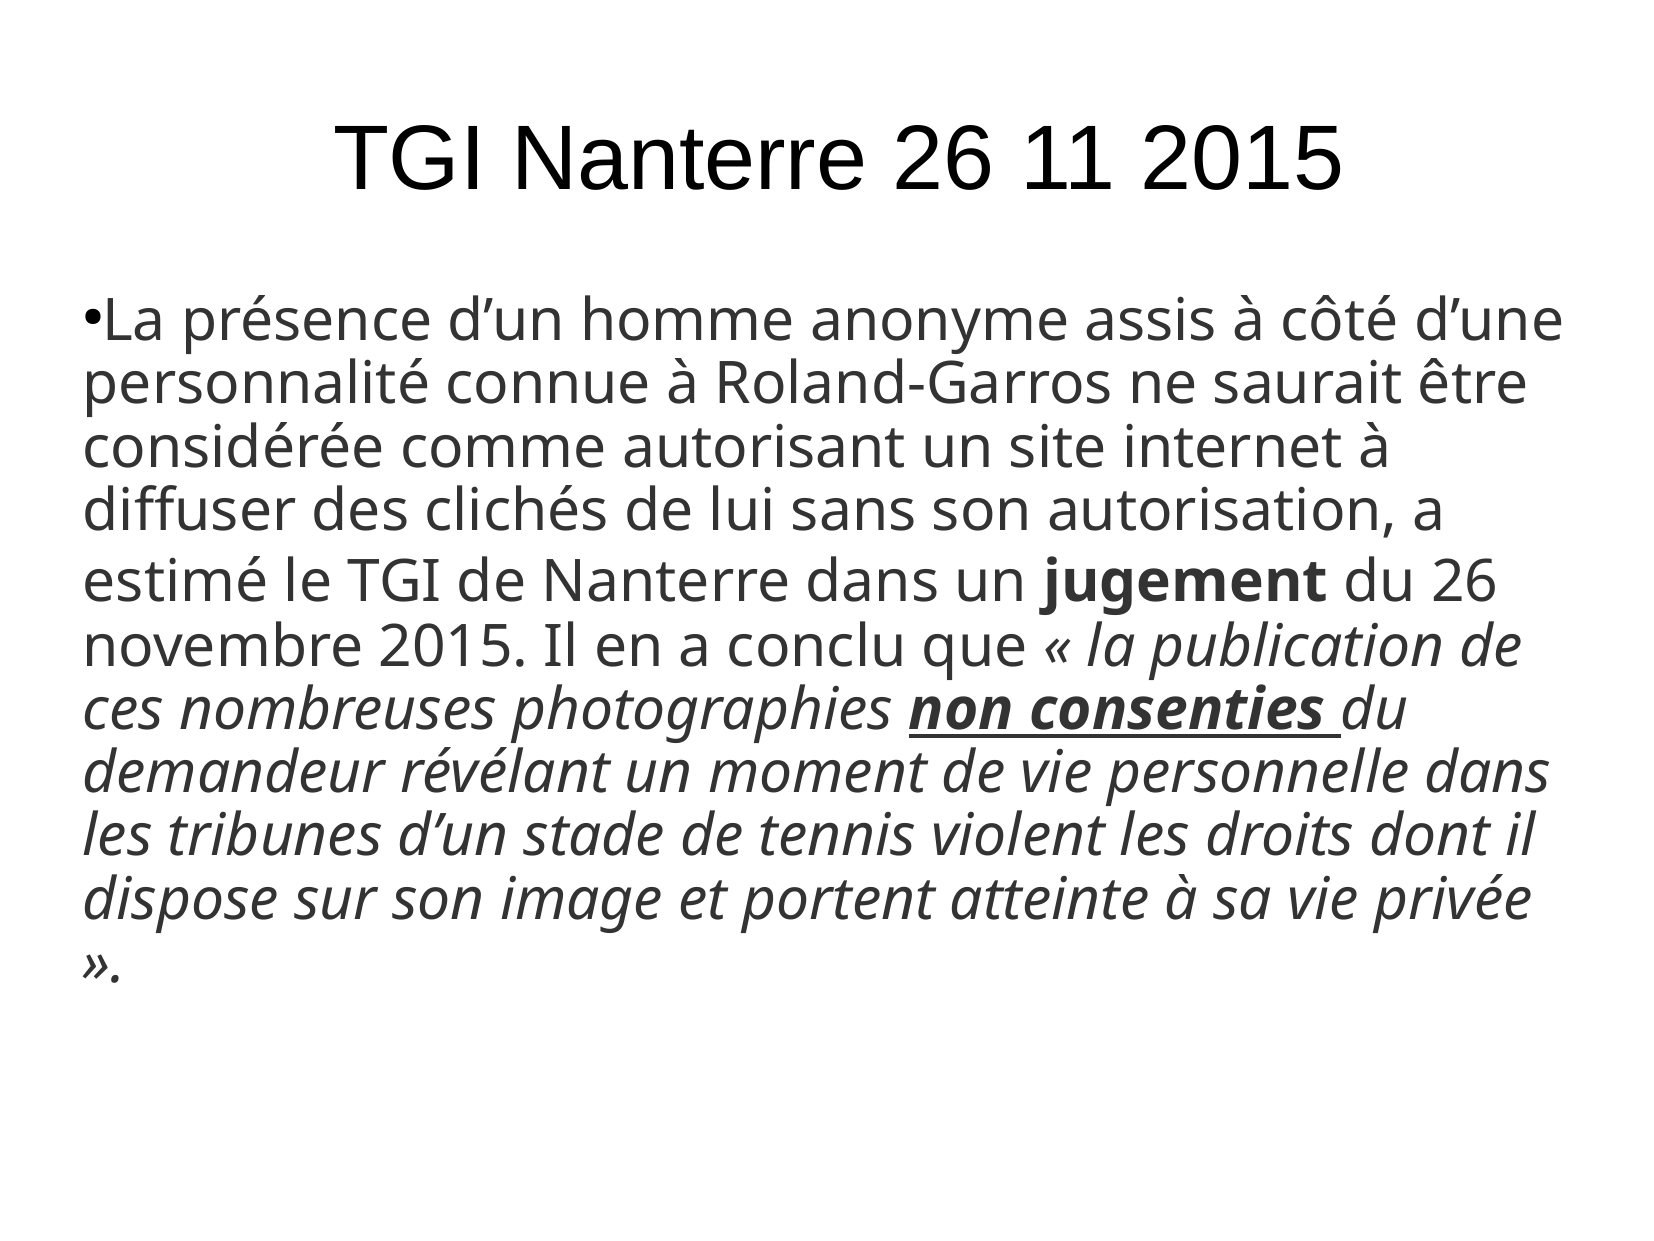

# TGI Nanterre 26 11 2015
La présence d’un homme anonyme assis à côté d’une personnalité connue à Roland-Garros ne saurait être considérée comme autorisant un site internet à diffuser des clichés de lui sans son autorisation, a estimé le TGI de Nanterre dans un jugement du 26 novembre 2015. Il en a conclu que « la publication de ces nombreuses photographies non consenties du demandeur révélant un moment de vie personnelle dans les tribunes d’un stade de tennis violent les droits dont il dispose sur son image et portent atteinte à sa vie privée ».